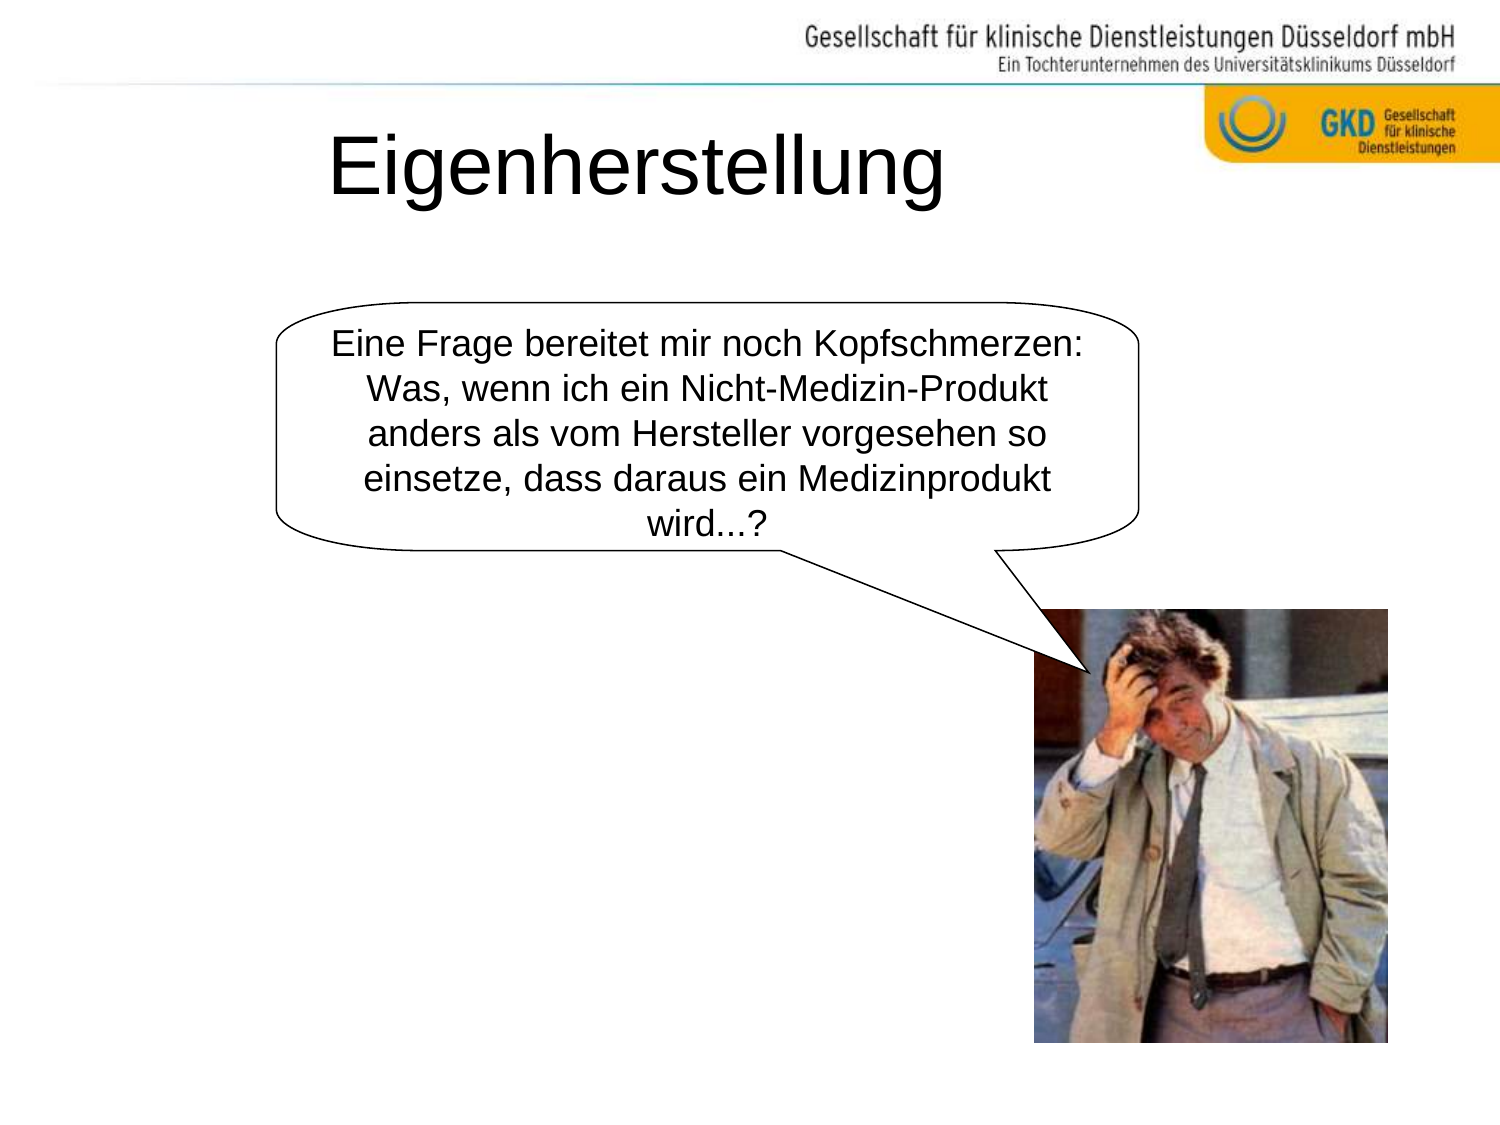

# Eigenherstellung
Eine Frage bereitet mir noch Kopfschmerzen:
Was, wenn ich ein Nicht-Medizin-Produkt anders als vom Hersteller vorgesehen so einsetze, dass daraus ein Medizinprodukt wird...?